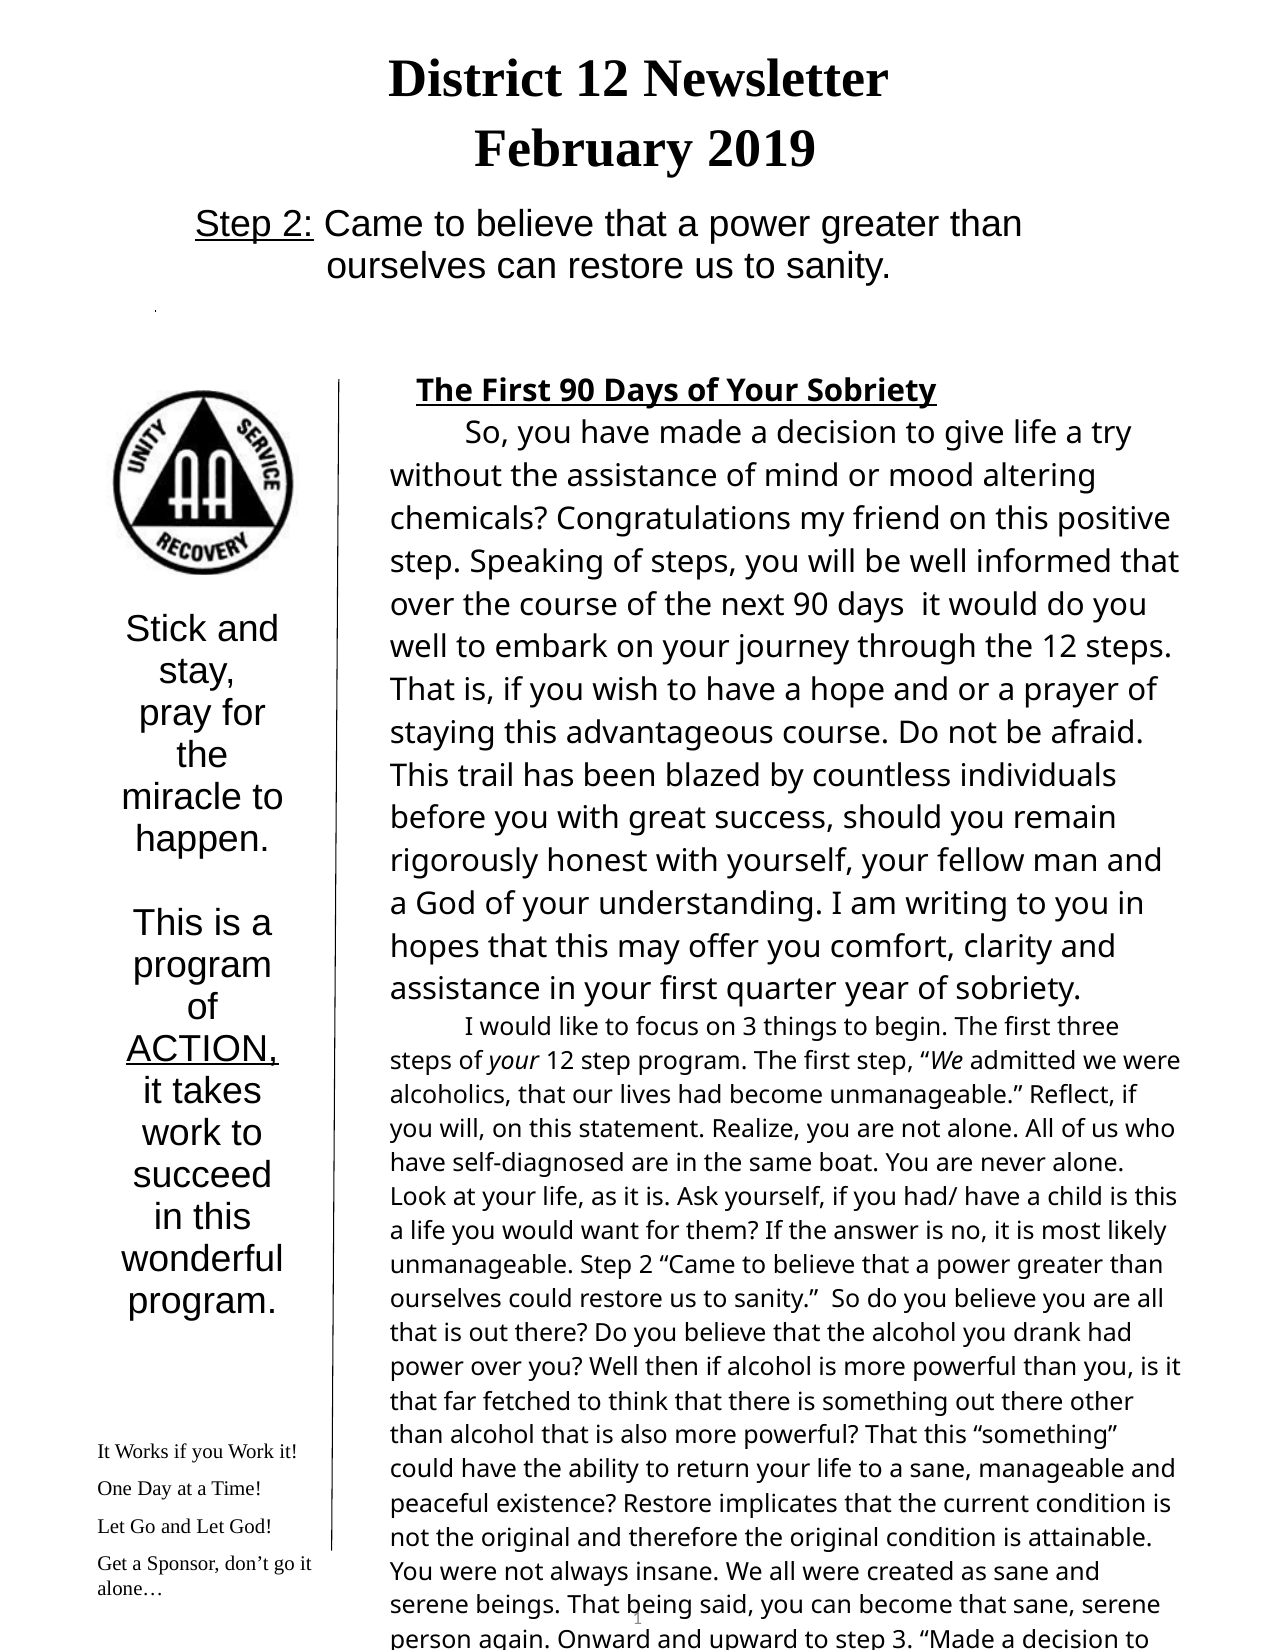

District 12 Newsletter
February 2019
Step 2: Came to believe that a power greater than ourselves can restore us to sanity.
| The First 90 Days of Your Sobriety So, you have made a decision to give life a try without the assistance of mind or mood altering chemicals? Congratulations my friend on this positive step. Speaking of steps, you will be well informed that over the course of the next 90 days it would do you well to embark on your journey through the 12 steps. That is, if you wish to have a hope and or a prayer of staying this advantageous course. Do not be afraid. This trail has been blazed by countless individuals before you with great success, should you remain rigorously honest with yourself, your fellow man and a God of your understanding. I am writing to you in hopes that this may offer you comfort, clarity and assistance in your first quarter year of sobriety. I would like to focus on 3 things to begin. The first three steps of your 12 step program. The first step, “We admitted we were alcoholics, that our lives had become unmanageable.” Reflect, if you will, on this statement. Realize, you are not alone. All of us who have self-diagnosed are in the same boat. You are never alone. Look at your life, as it is. Ask yourself, if you had/ have a child is this a life you would want for them? If the answer is no, it is most likely unmanageable. Step 2 “Came to believe that a power greater than ourselves could restore us to sanity.” So do you believe you are all that is out there? Do you believe that the alcohol you drank had power over you? Well then if alcohol is more powerful than you, is it that far fetched to think that there is something out there other than alcohol that is also more powerful? That this “something” could have the ability to return your life to a sane, manageable and peaceful existence? Restore implicates that the current condition is not the original and therefore the original condition is attainable. You were not always insane. We all were created as sane and serene beings. That being said, you can become that sane, serene person again. Onward and upward to step 3. “Made a decision to turn our will and our lives over to the care of God, as we understood Him.” Here you are at a crossroads my friend. Do you choose to stay your own course or do you surrender to the idea of step 2? It is your choice and your choice alone but you must make this decision to move forward. It is that simple. You do not need to concern yourself with what or who God is or if you believe in a specific God but rather that there is a greater power than you and you are willing to allow it into your life. Have a bit of faith and hope that things will get better without you in control. Let’s be honest, with you at the controls thus far it hasn’t been that great right? That brings me to the specific purpose of this letter. What to expect in the first 90 days. |
| --- |
Stick and stay, pray for the miracle to happen.
This is a program of ACTION, it takes work to succeed in this wonderful program.
It Works if you Work it!
One Day at a Time!
Let Go and Let God!
Get a Sponsor, don’t go it alone…